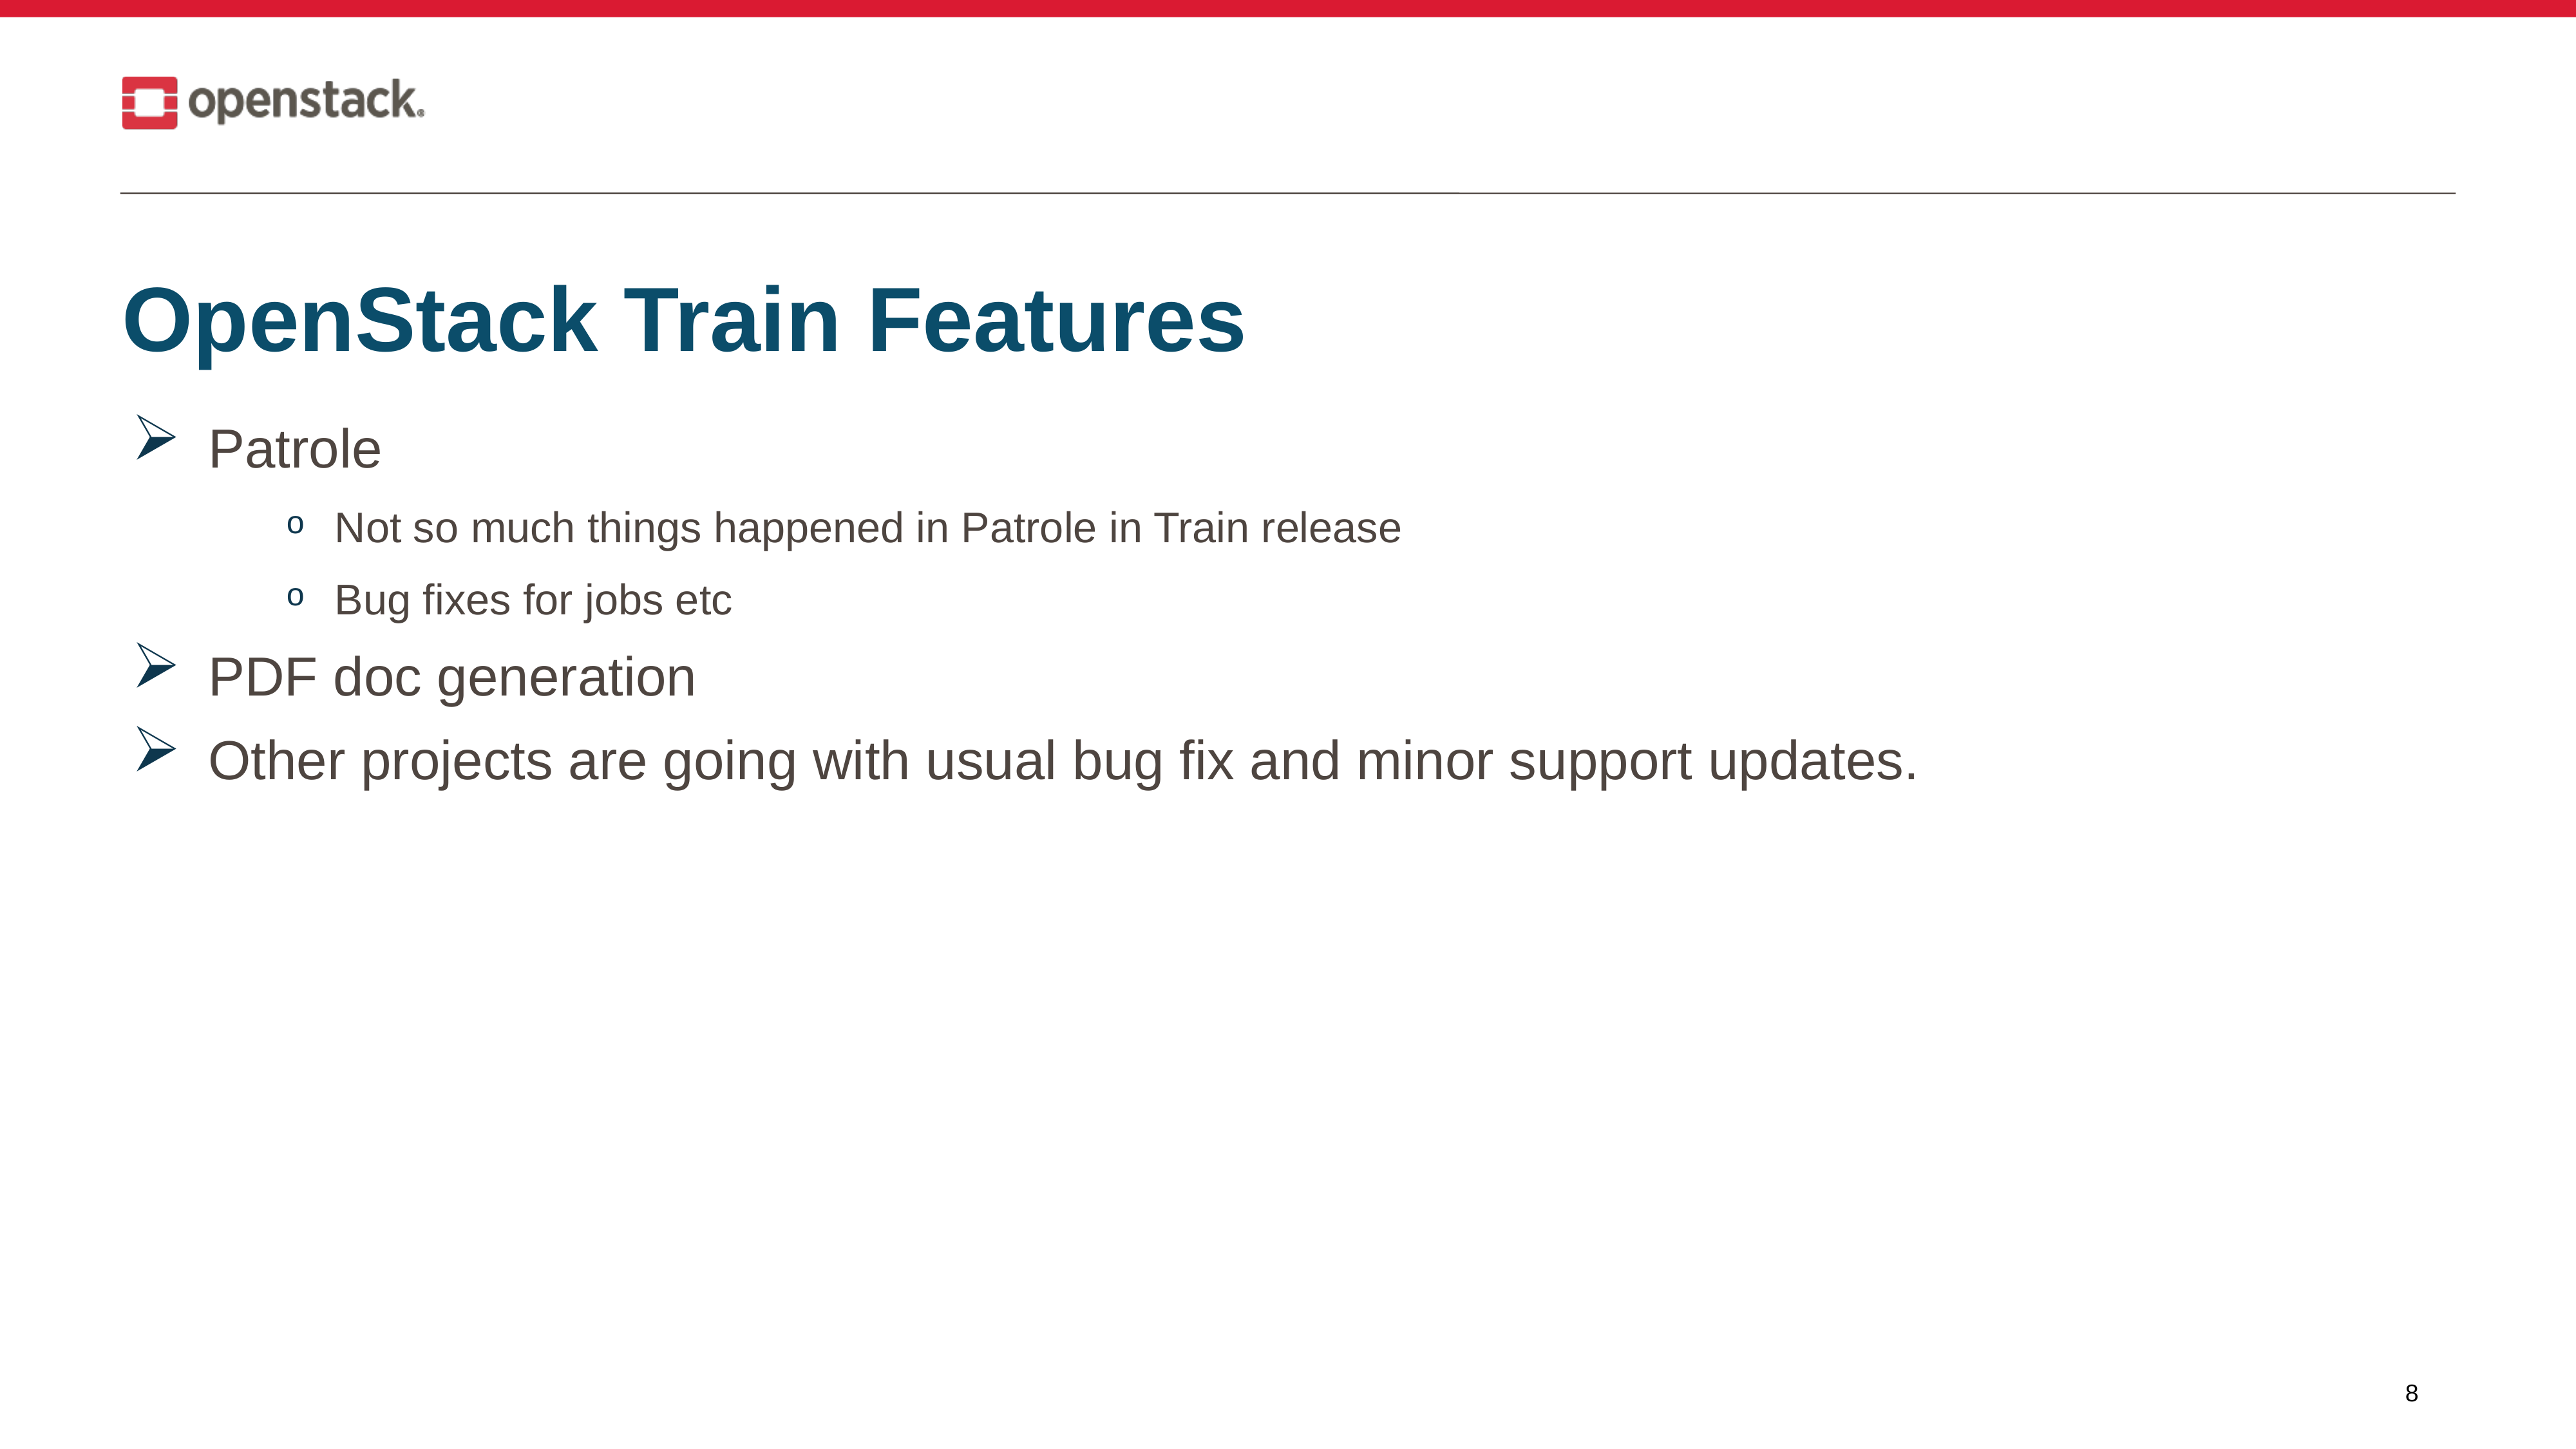

OpenStack Train Features
Patrole
Not so much things happened in Patrole in Train release
Bug fixes for jobs etc
PDF doc generation
Other projects are going with usual bug fix and minor support updates.